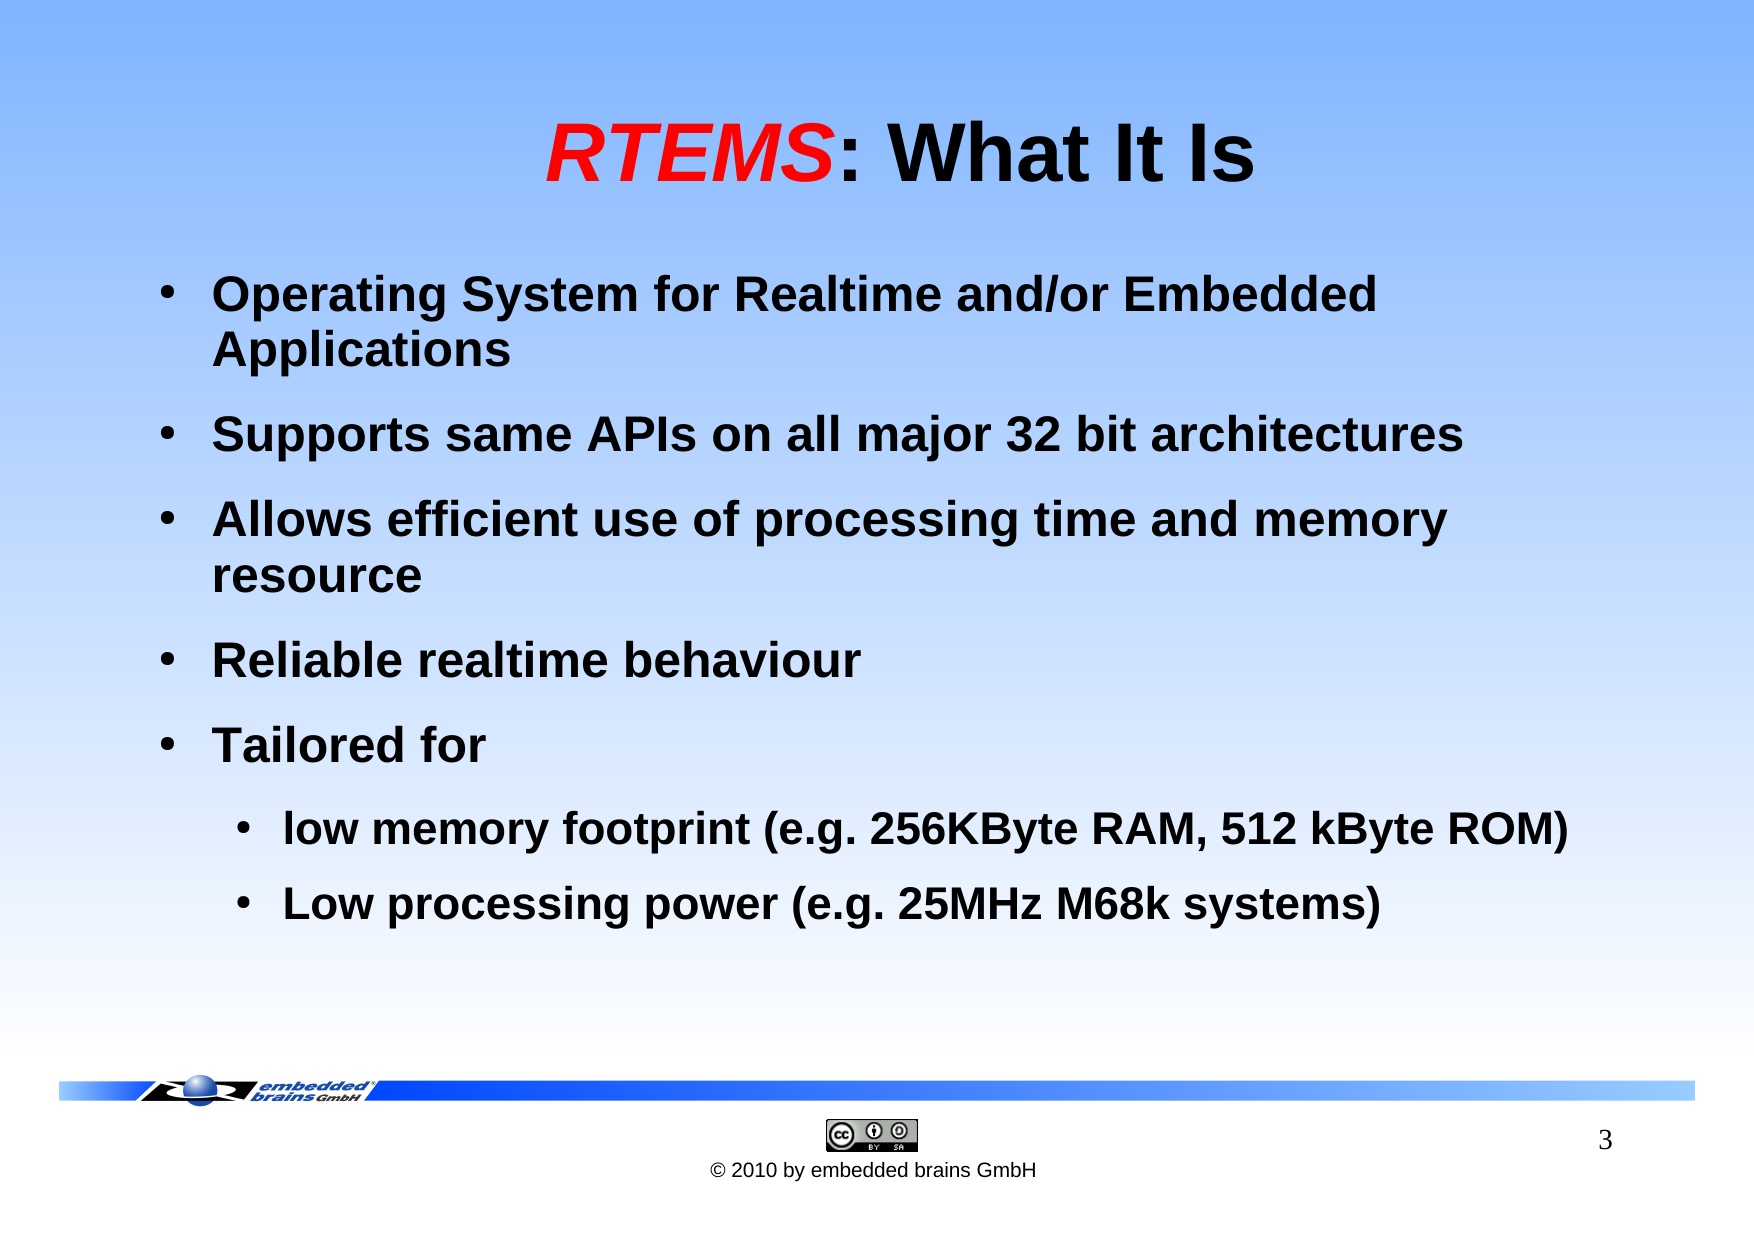

# RTEMS: What It Is
Operating System for Realtime and/or Embedded Applications
Supports same APIs on all major 32 bit architectures
Allows efficient use of processing time and memory resource
Reliable realtime behaviour
Tailored for
low memory footprint (e.g. 256KByte RAM, 512 kByte ROM)
Low processing power (e.g. 25MHz M68k systems)
3